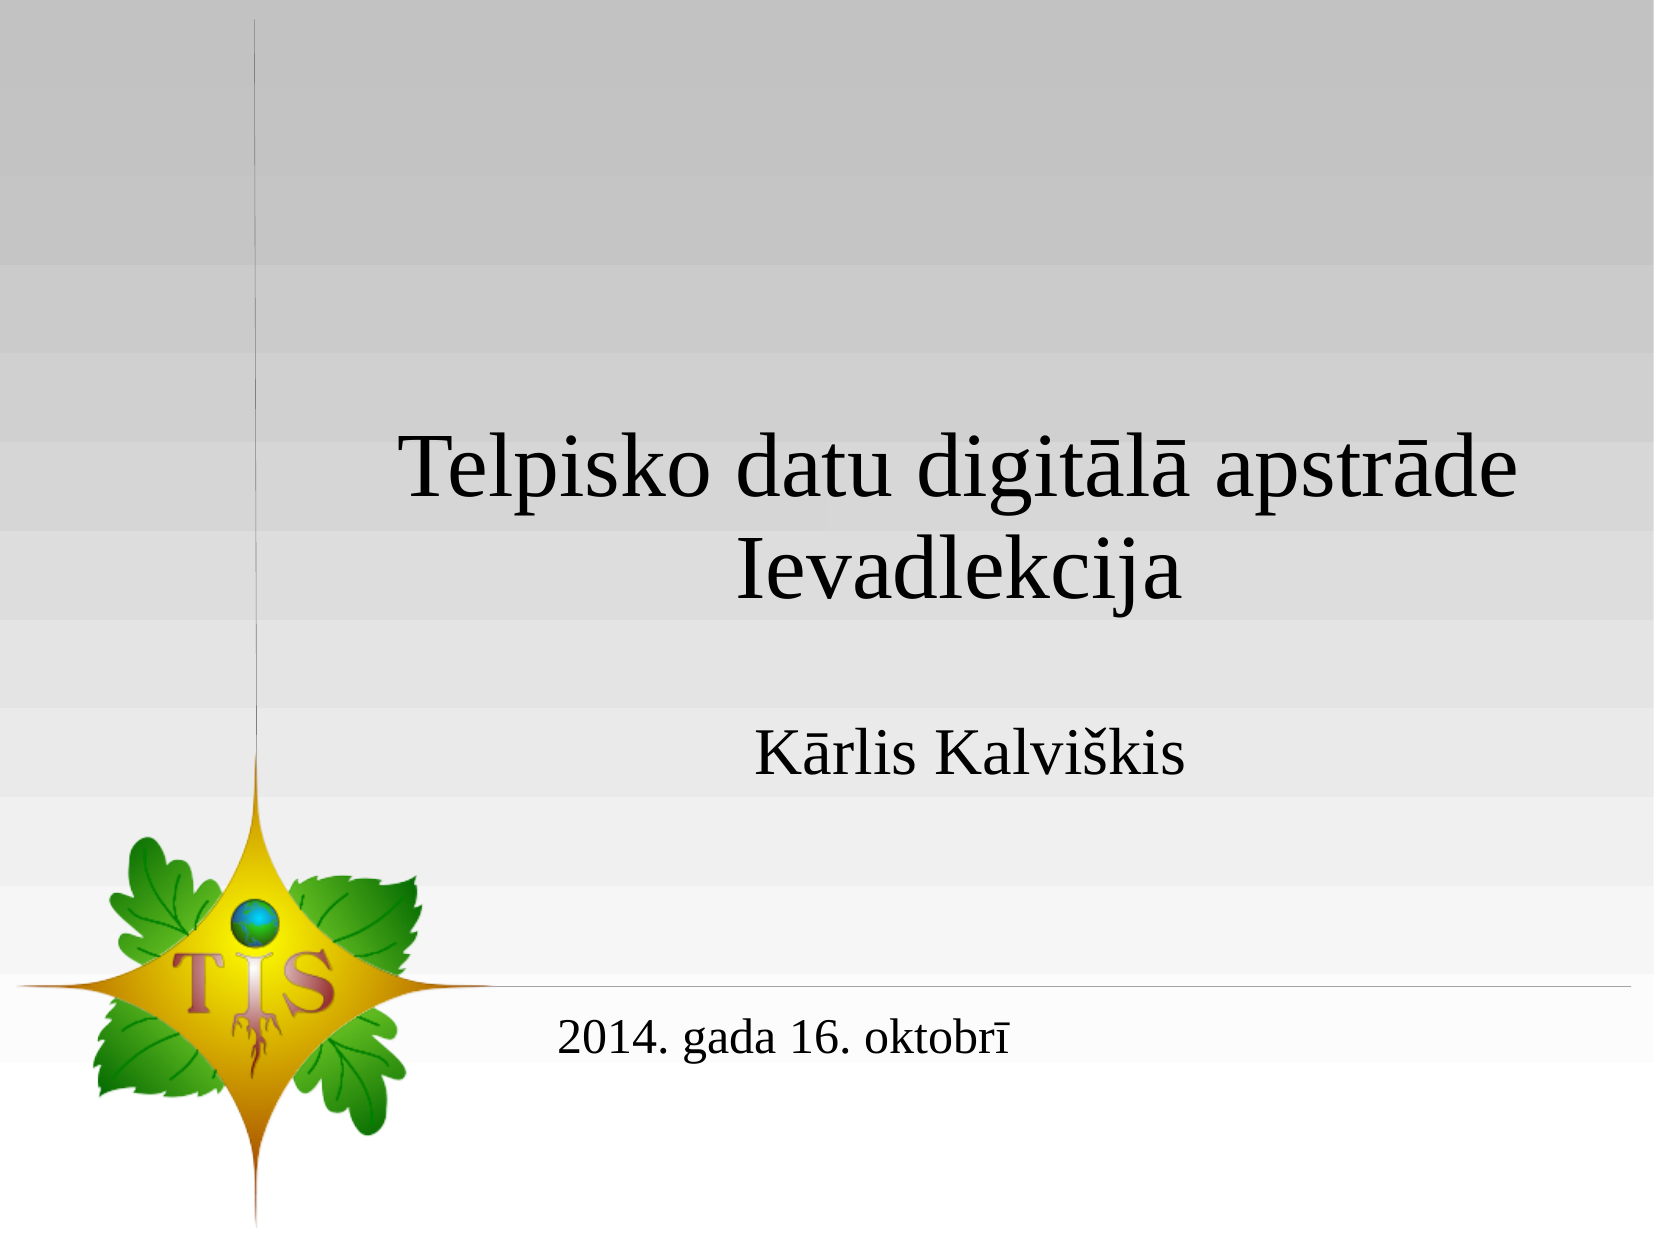

# Telpisko datu digitālā apstrāde Ievadlekcija
2014. gada 16. oktobrī